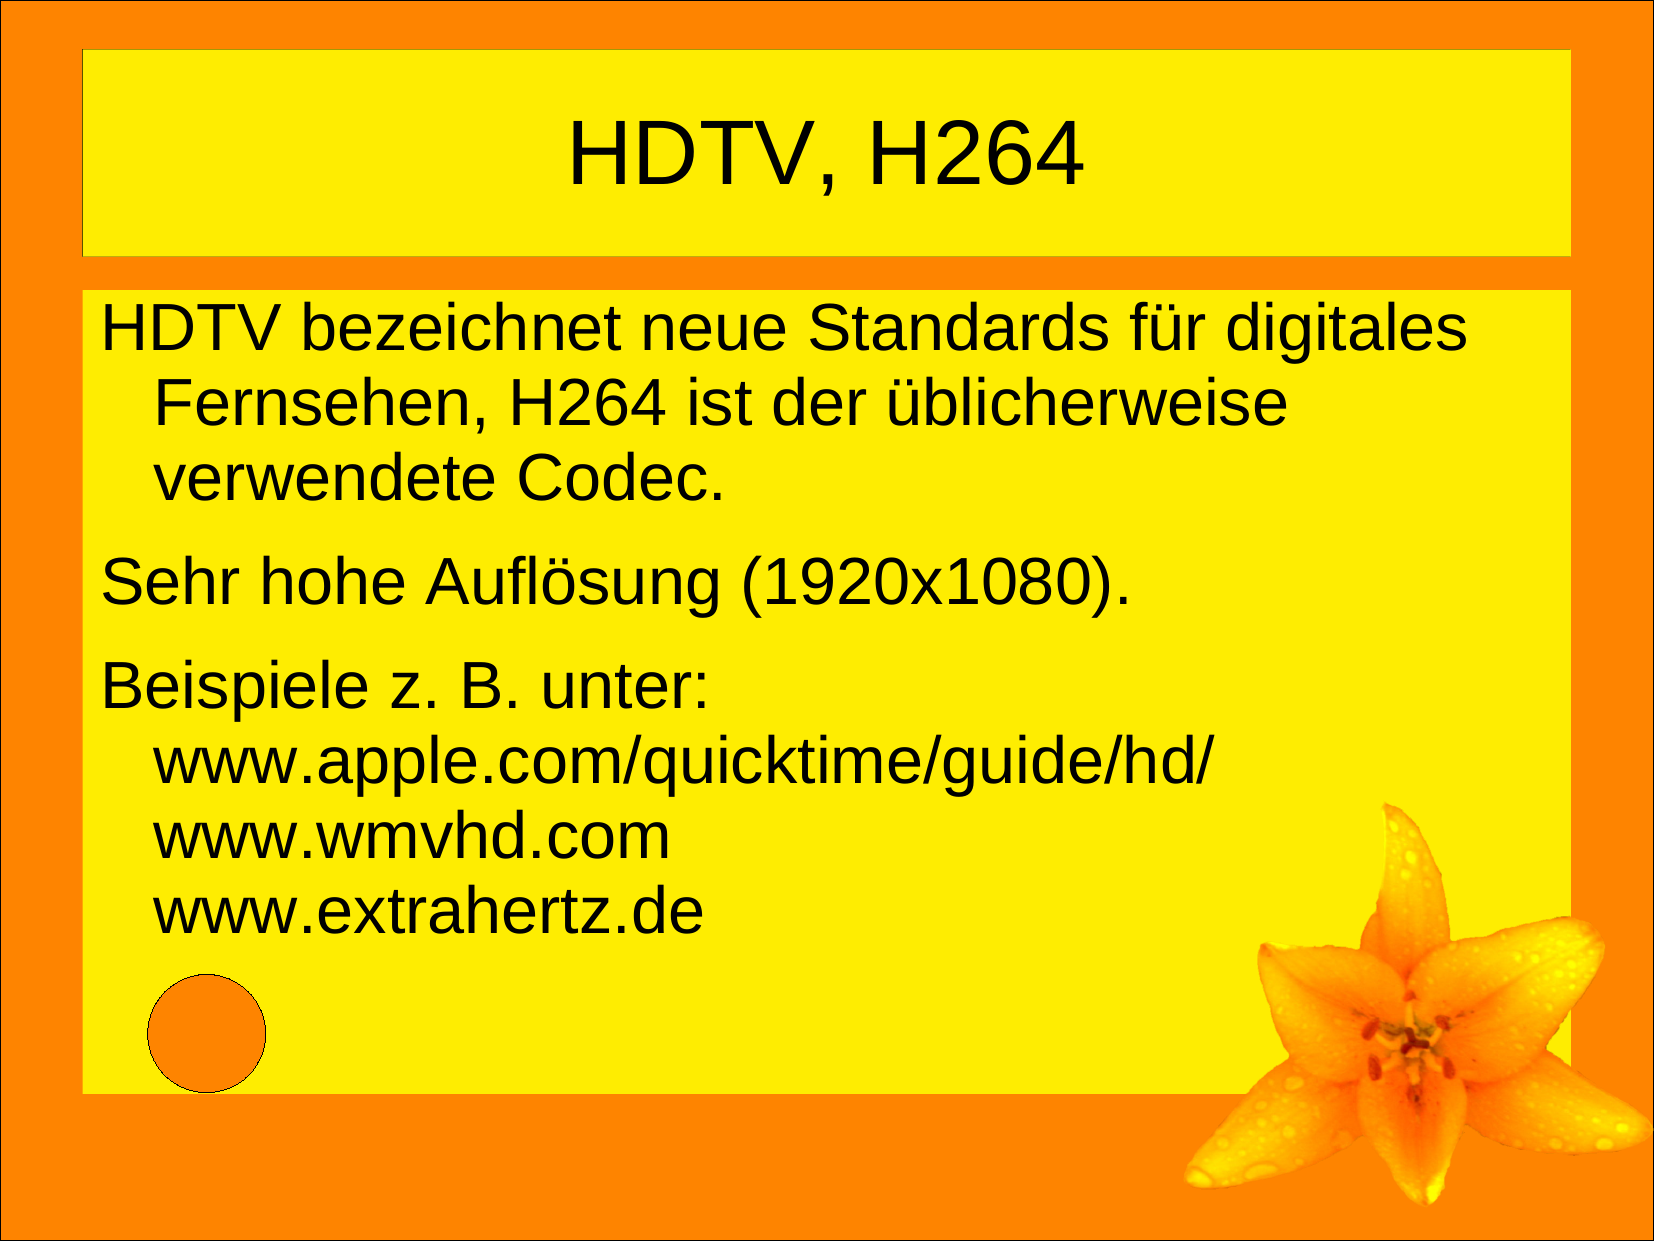

# HDTV, H264
HDTV bezeichnet neue Standards für digitales Fernsehen, H264 ist der üblicherweise verwendete Codec.
Sehr hohe Auflösung (1920x1080).
Beispiele z. B. unter:
www.apple.com/quicktime/guide/hd/
www.wmvhd.com
www.extrahertz.de